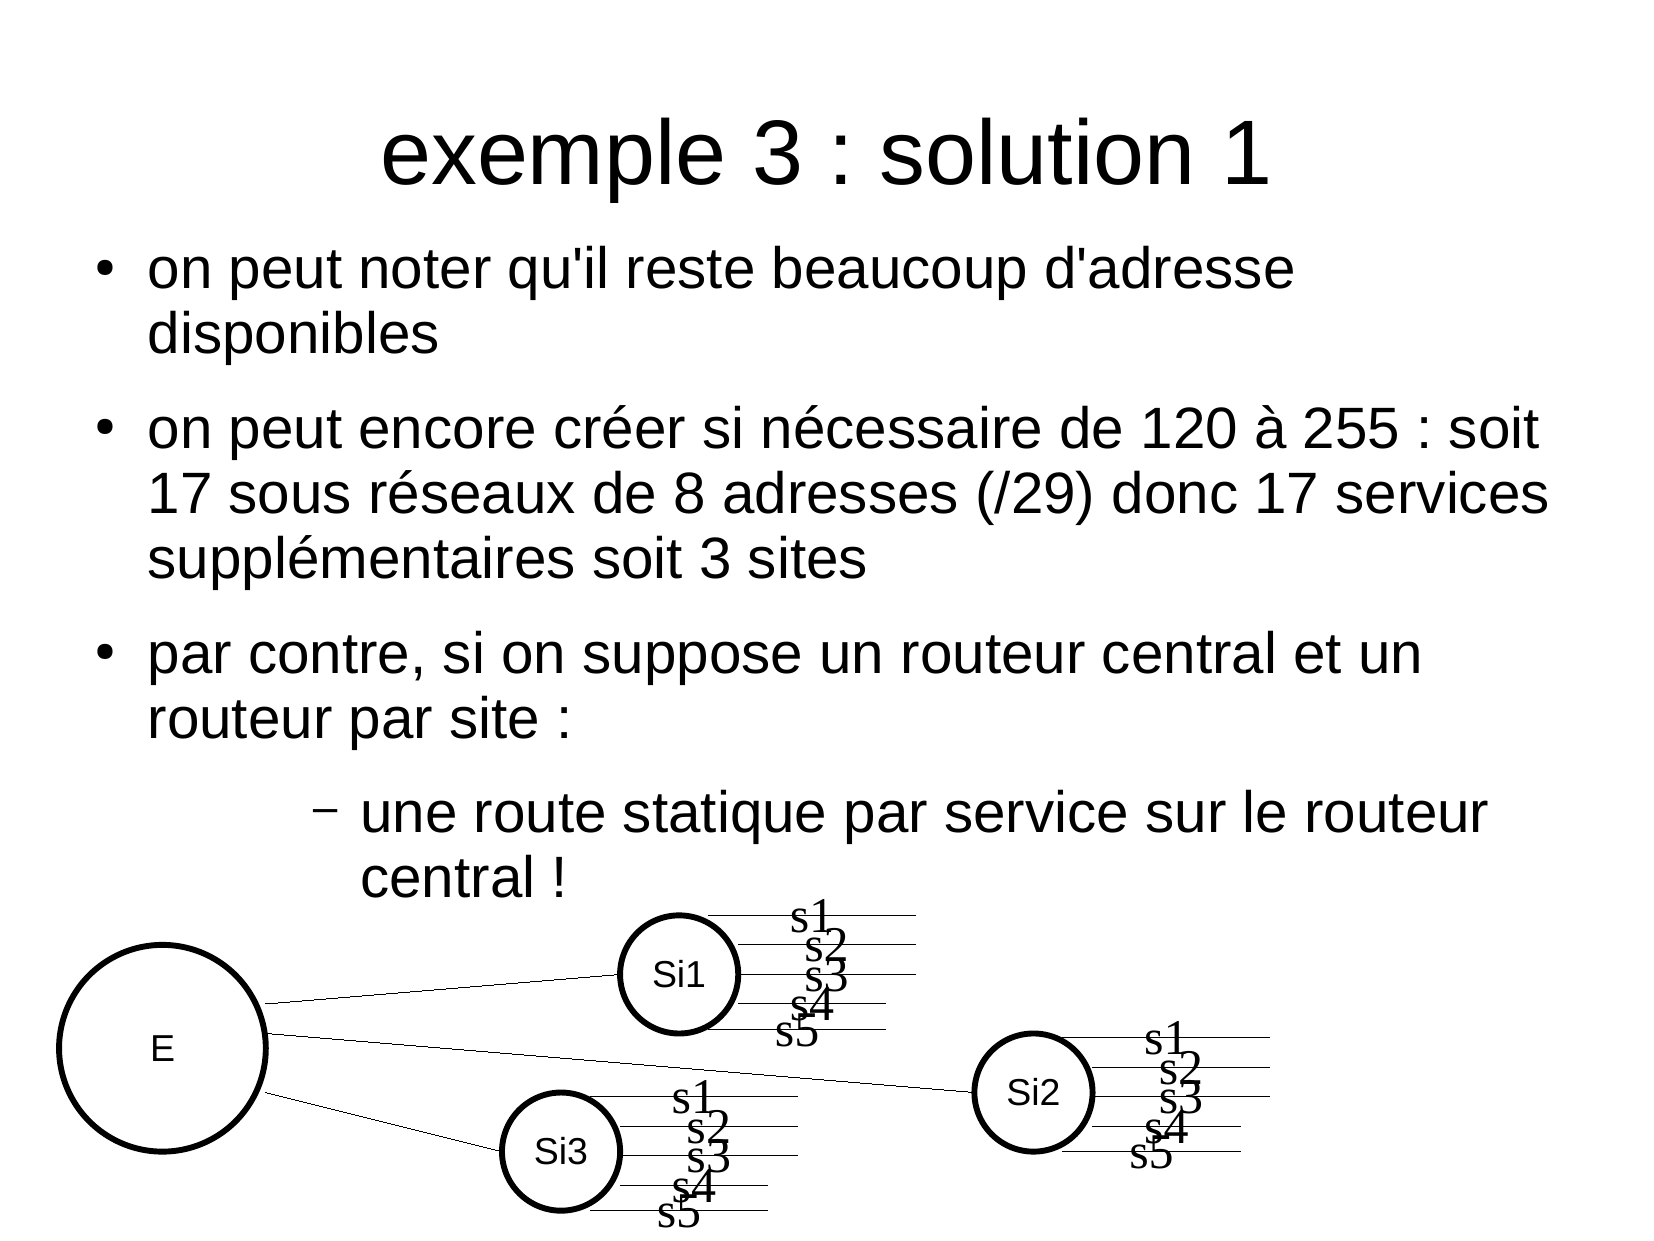

# exemple 3 : solution 1
on peut noter qu'il reste beaucoup d'adresse disponibles
on peut encore créer si nécessaire de 120 à 255 : soit 17 sous réseaux de 8 adresses (/29) donc 17 services supplémentaires soit 3 sites
par contre, si on suppose un routeur central et un routeur par site :
une route statique par service sur le routeur central !
Si1
s1
E
s2
s3
s4
s5
Si2
s1
s2
Si3
s1
s3
s2
s4
s5
s3
s4
s5